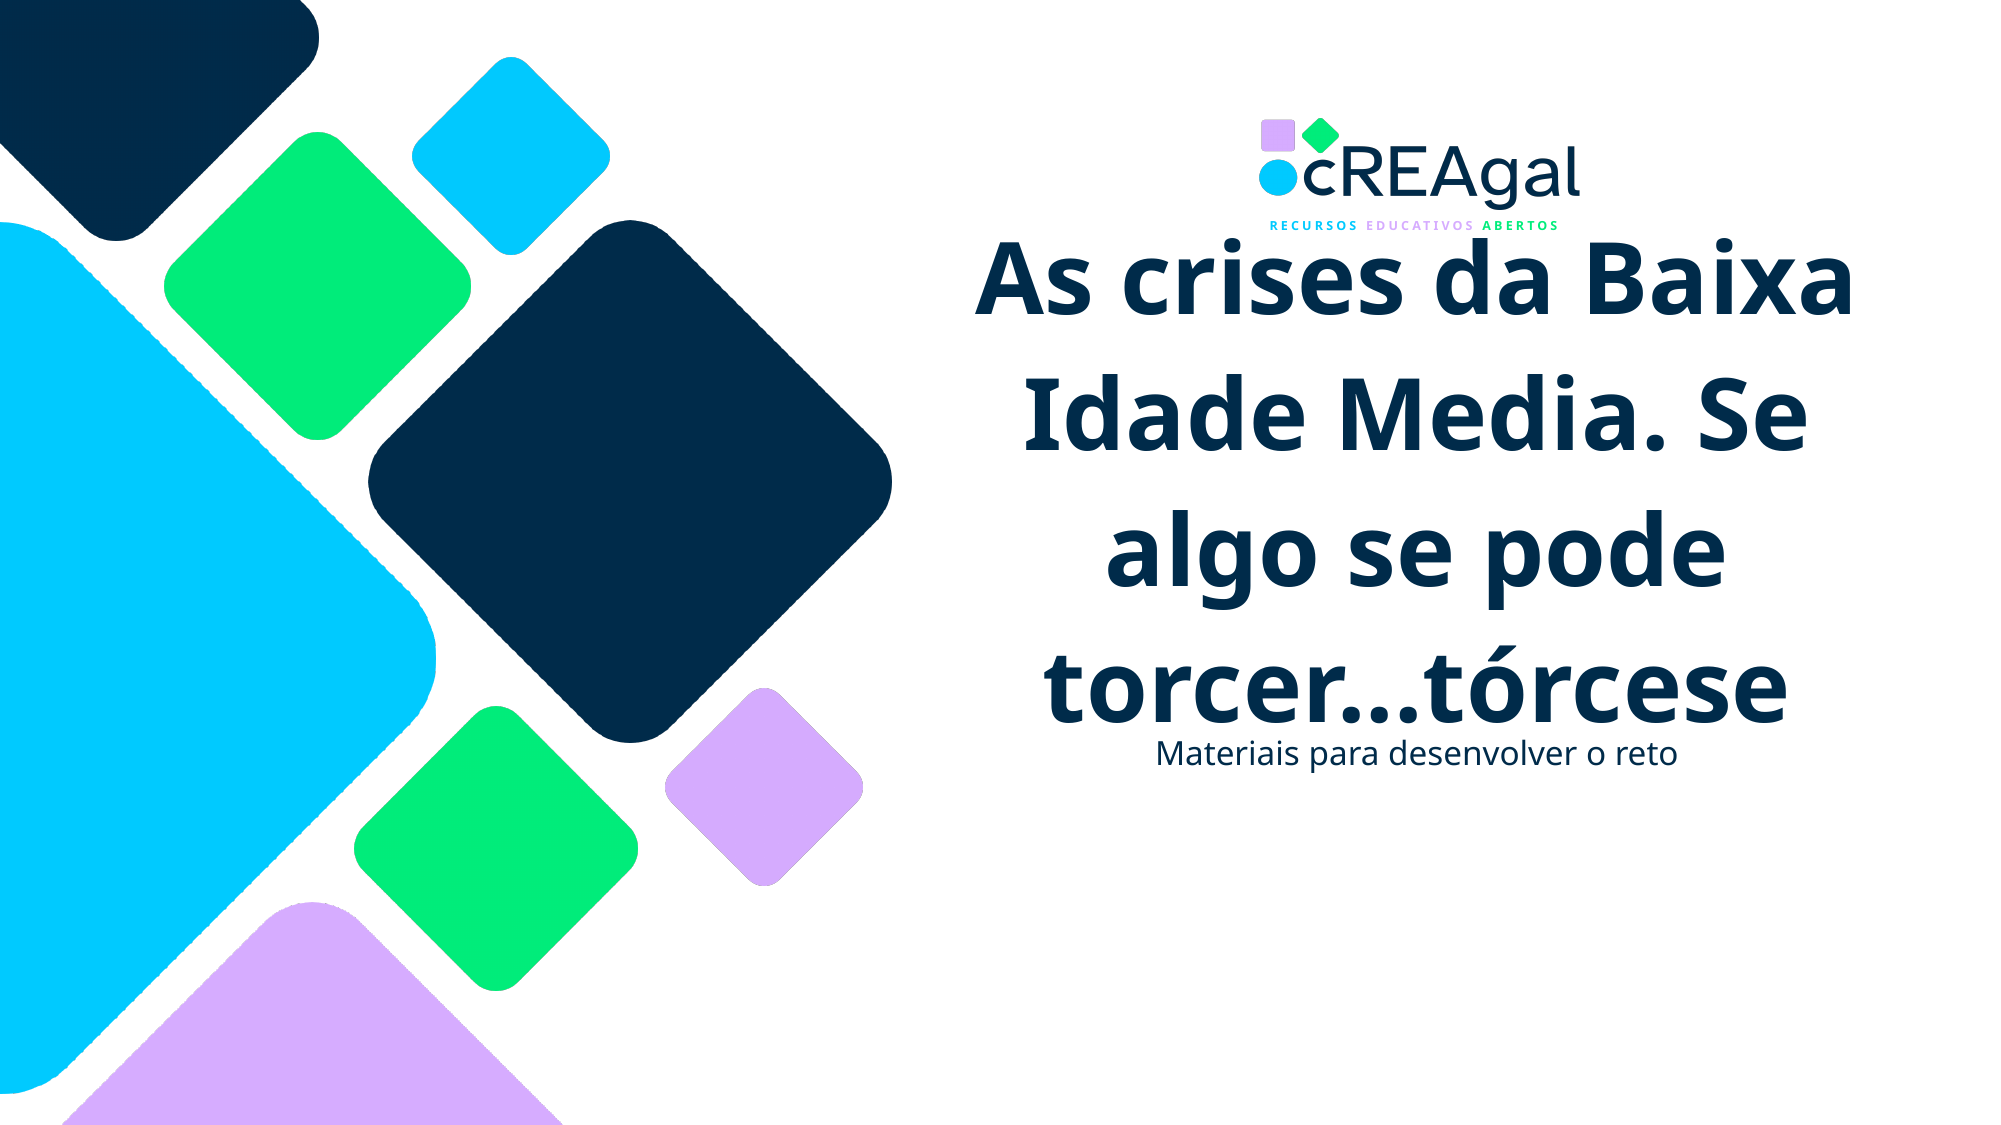

# As crises da Baixa Idade Media. Se algo se pode torcer...tórcese
Materiais para desenvolver o reto